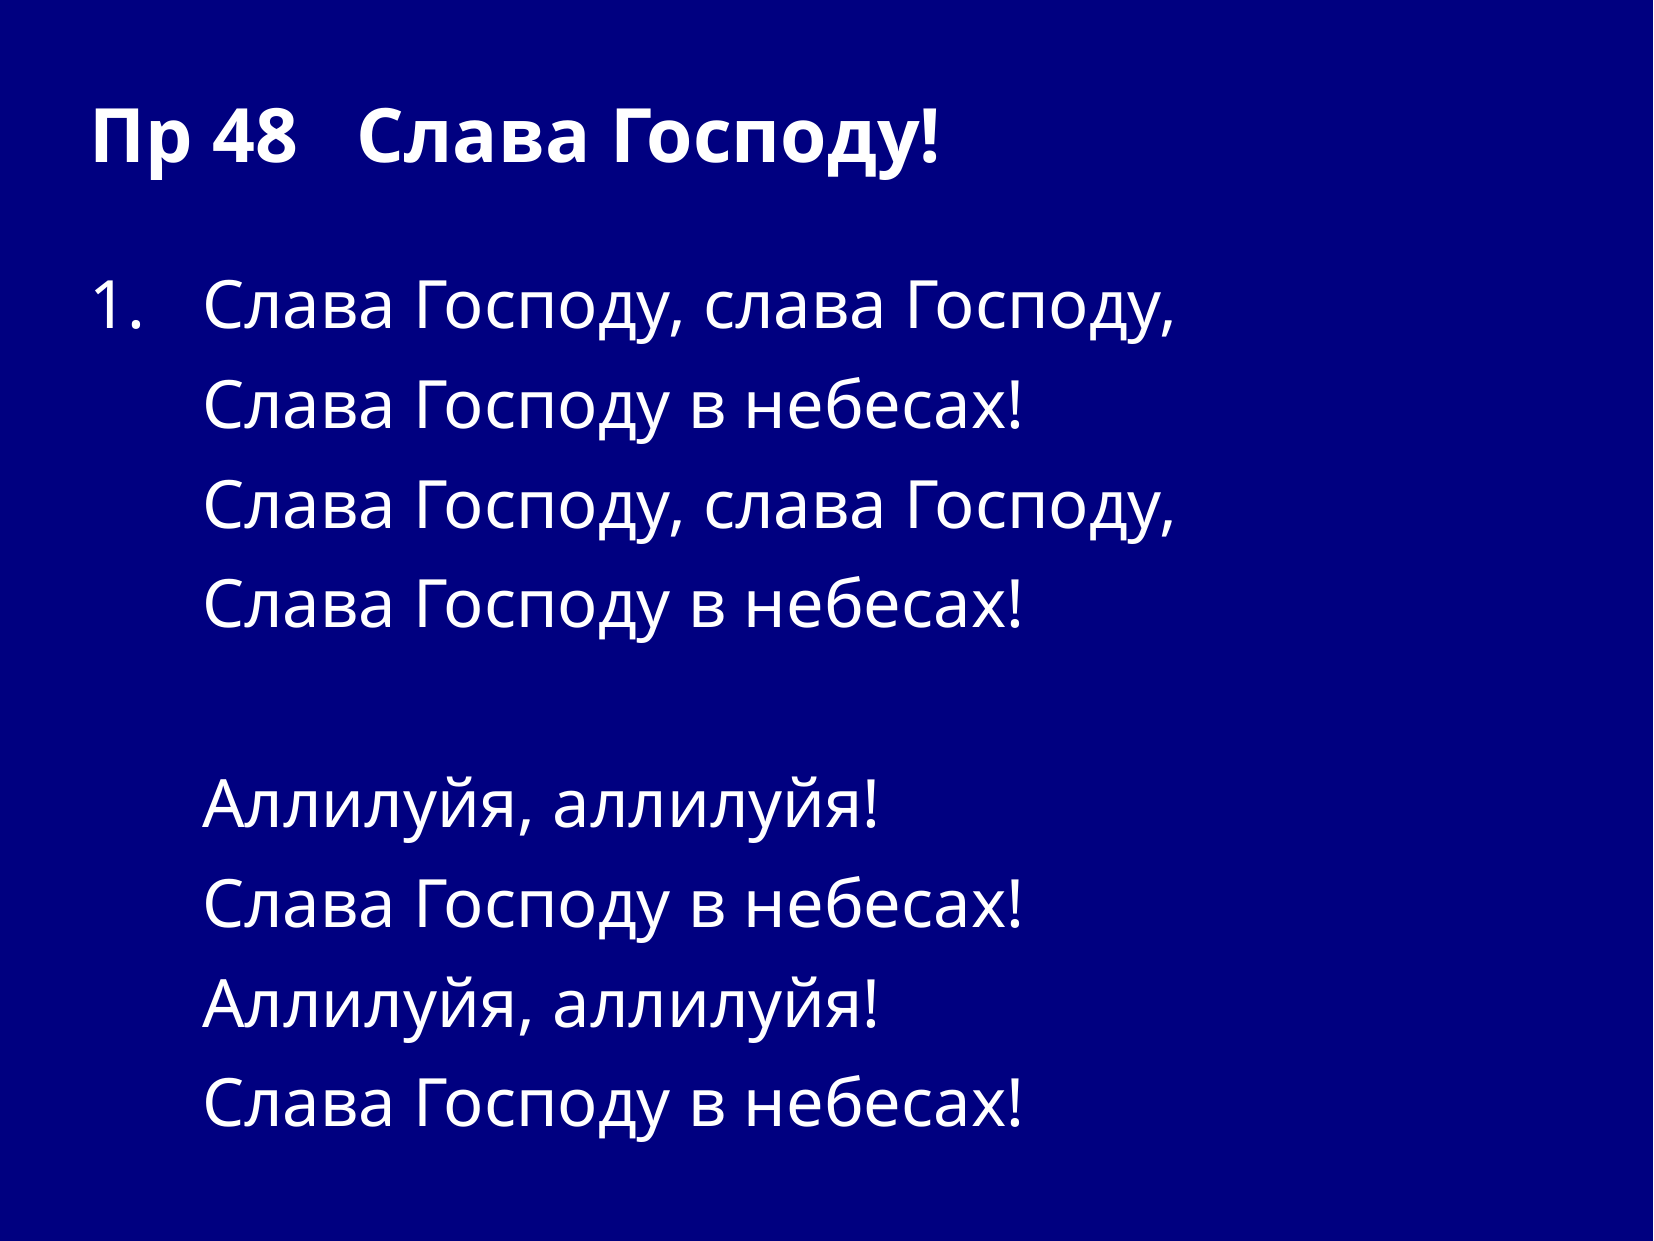

Пр 48 Слава Господу!
1.	Слава Господу, слава Господу,
	Слава Господу в небесах!
	Слава Господу, слава Господу,
	Слава Господу в небесах!
	Аллилуйя, аллилуйя!
	Слава Господу в небесах!
	Аллилуйя, аллилуйя!
	Слава Господу в небесах!